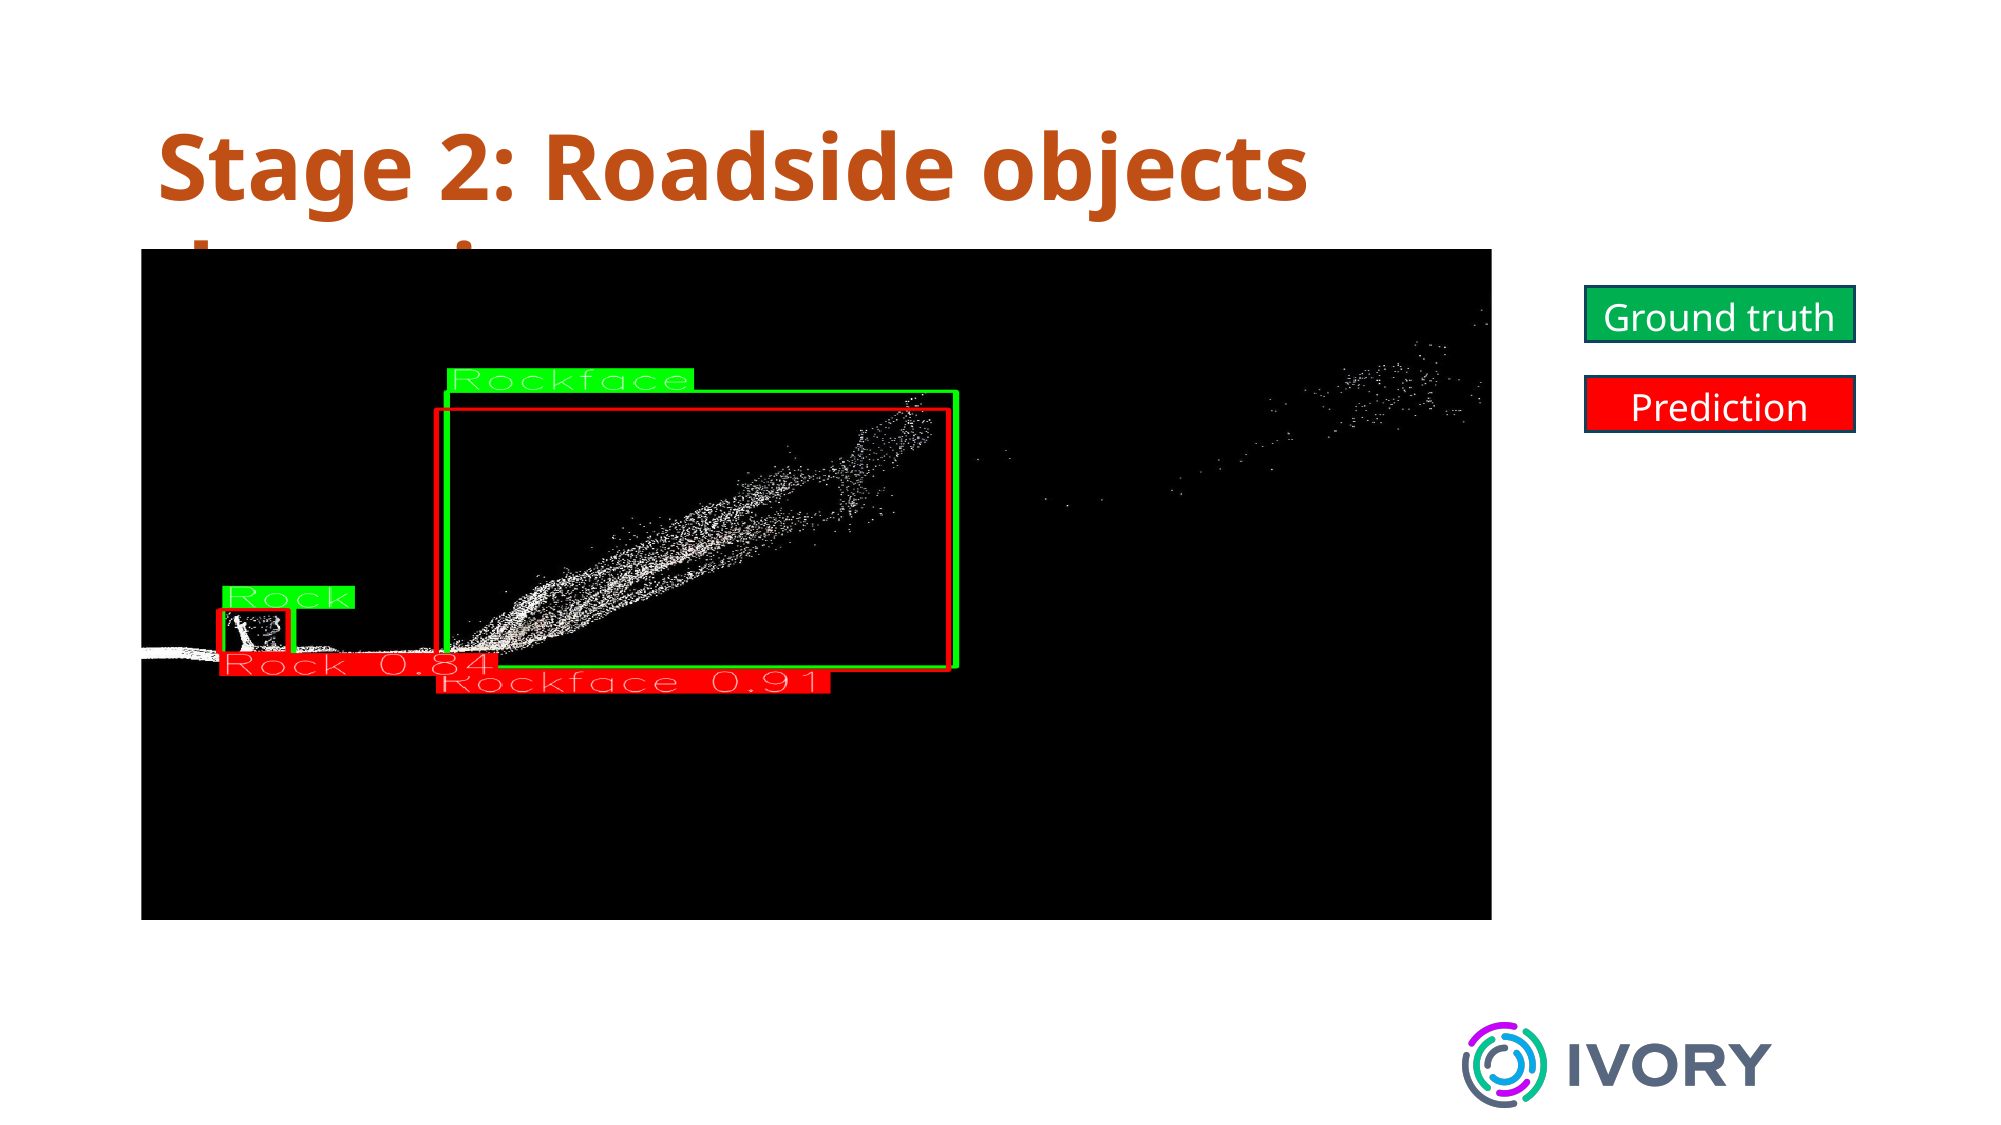

Stage 2: Roadside objects detection
Ground truth
Prediction